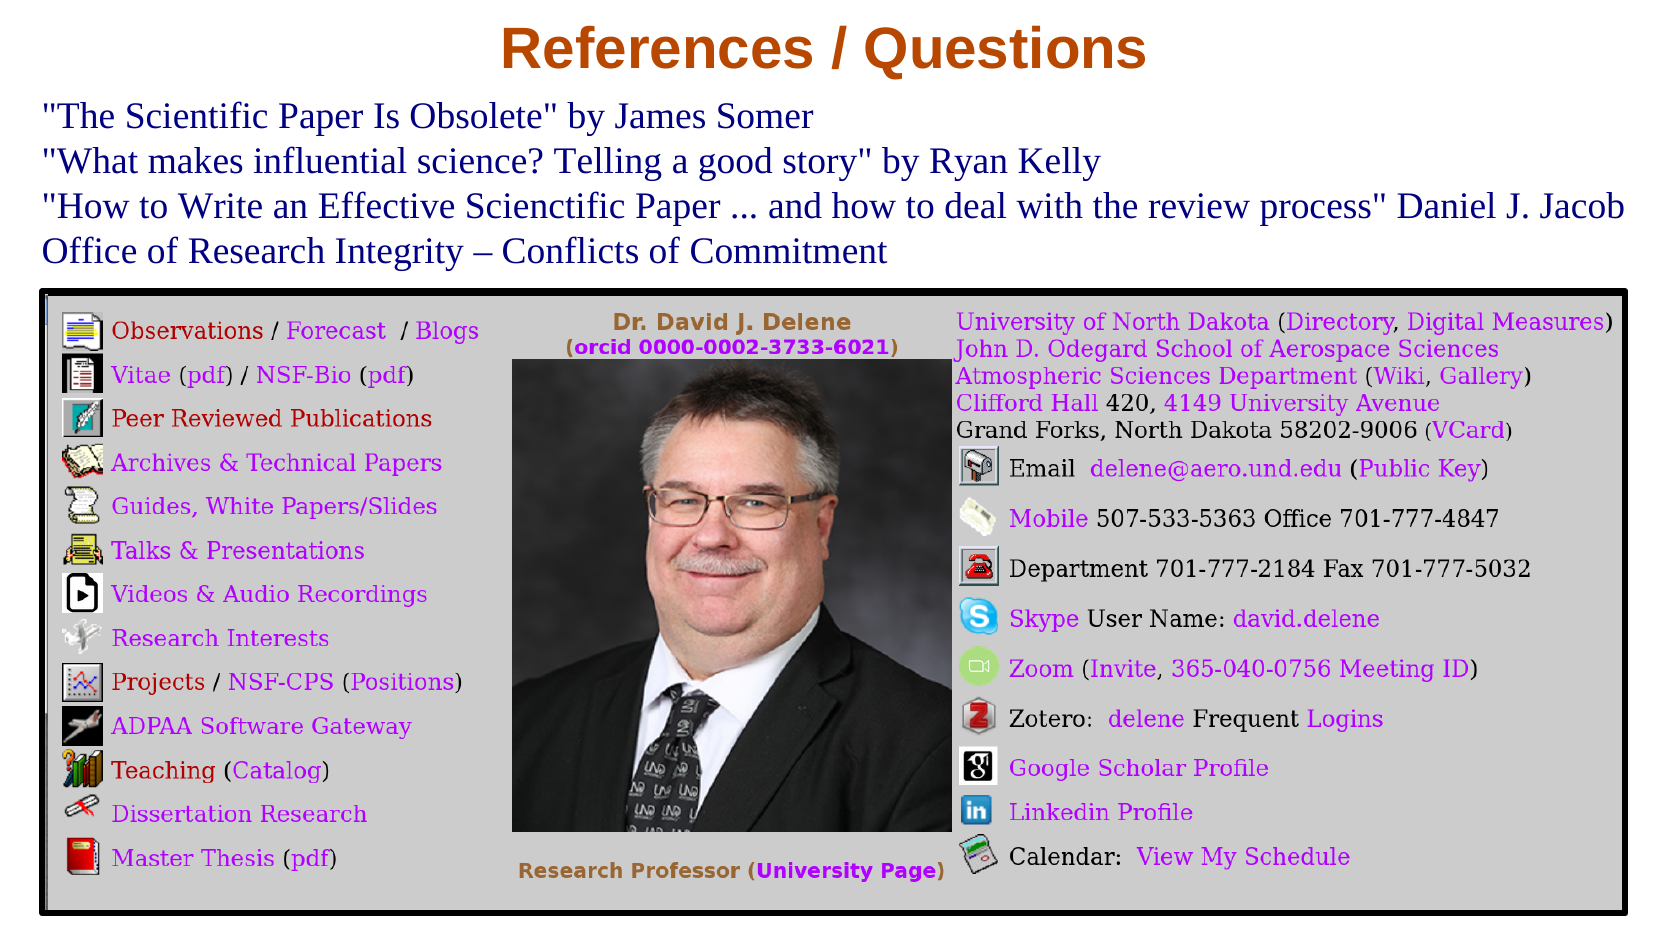

References / Questions
"The Scientific Paper Is Obsolete" by James Somer
"What makes influential science? Telling a good story" by Ryan Kelly
"How to Write an Effective Scienctific Paper ... and how to deal with the review process" Daniel J. Jacob
Office of Research Integrity – Conflicts of Commitment